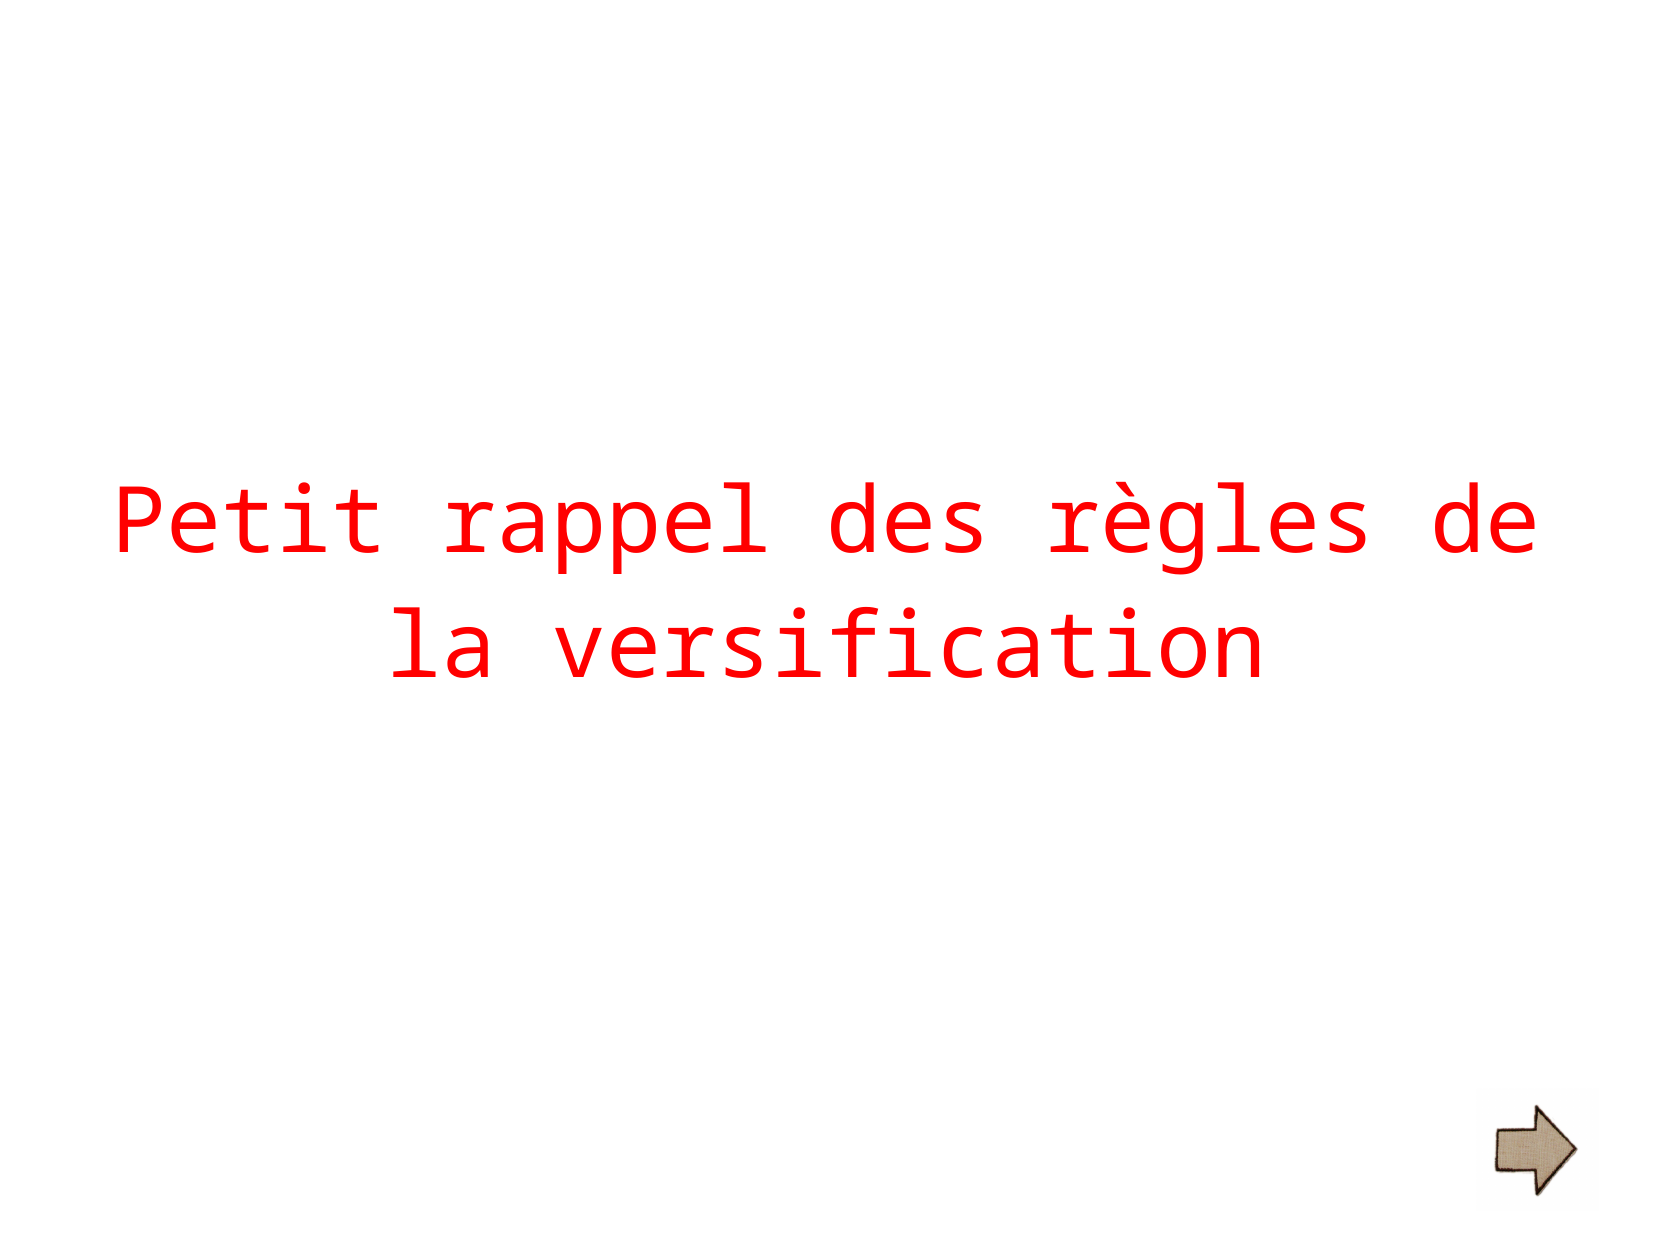

# Petit rappel des règles de la versification